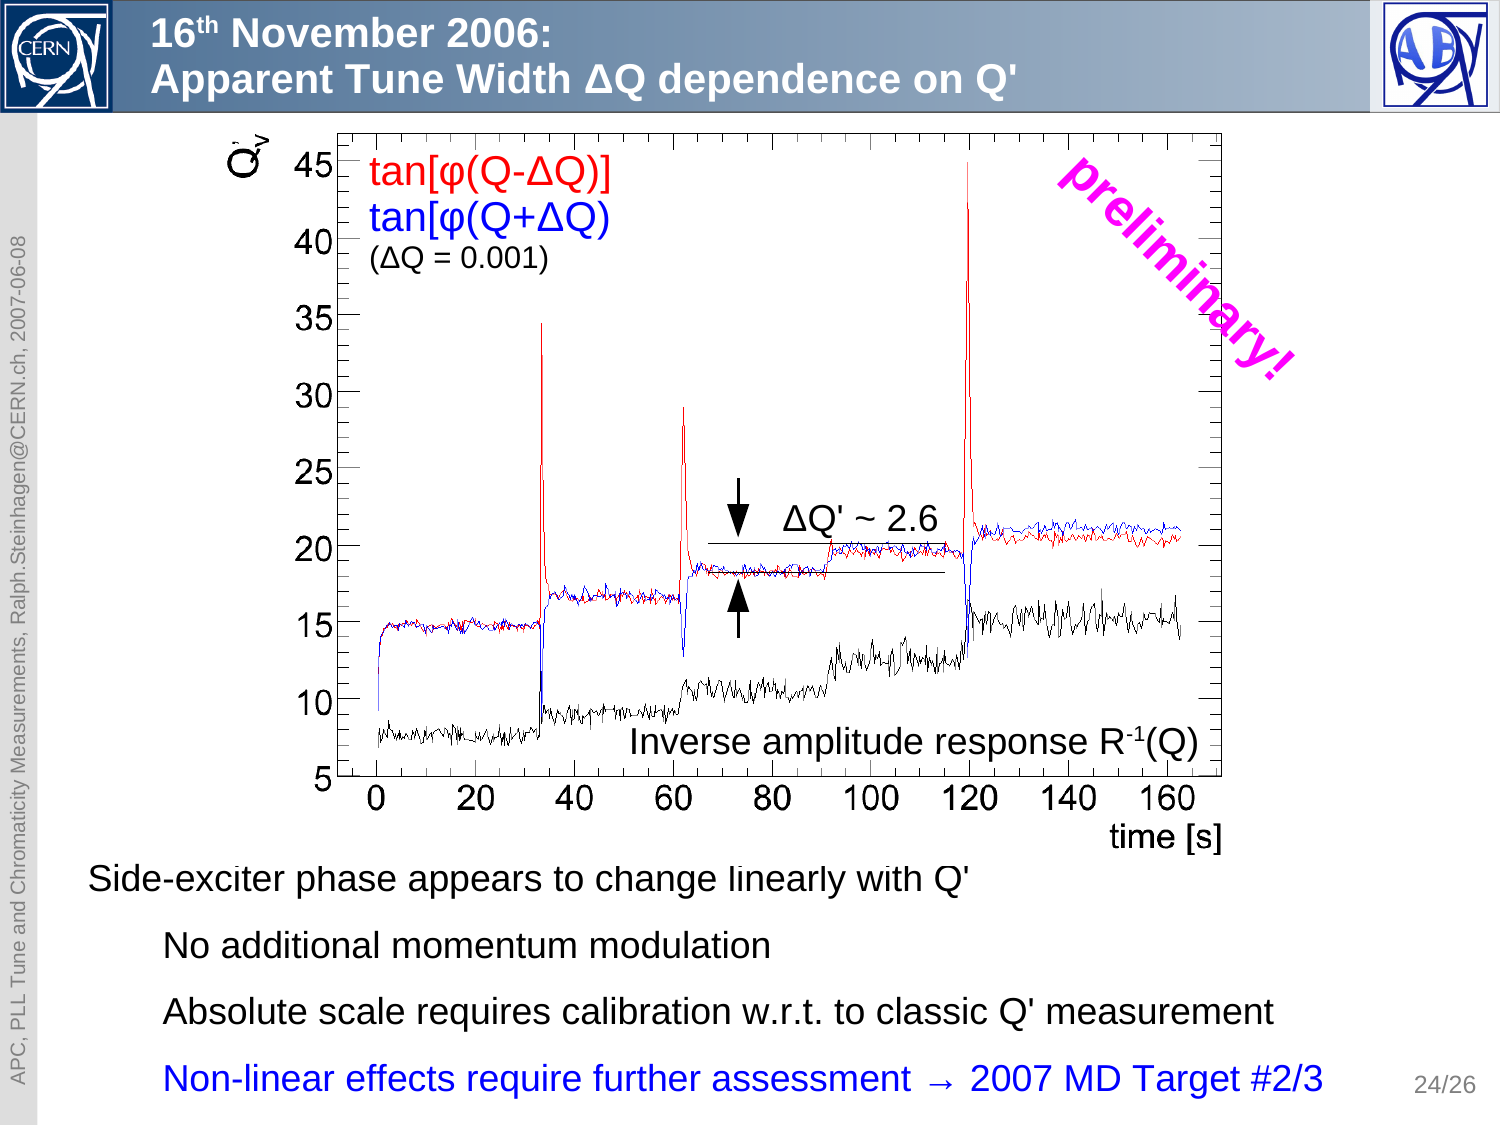

# 16th November 2006: Apparent Tune Width ΔQ dependence on Q'
tan[φ(Q-ΔQ)]
tan[φ(Q+ΔQ)
(ΔQ = 0.001)
preliminary!
ΔQ' ~ 2.6
Inverse amplitude response R-1(Q)
Side-exciter phase appears to change linearly with Q'
No additional momentum modulation
Absolute scale requires calibration w.r.t. to classic Q' measurement
Non-linear effects require further assessment → 2007 MD Target #2/3